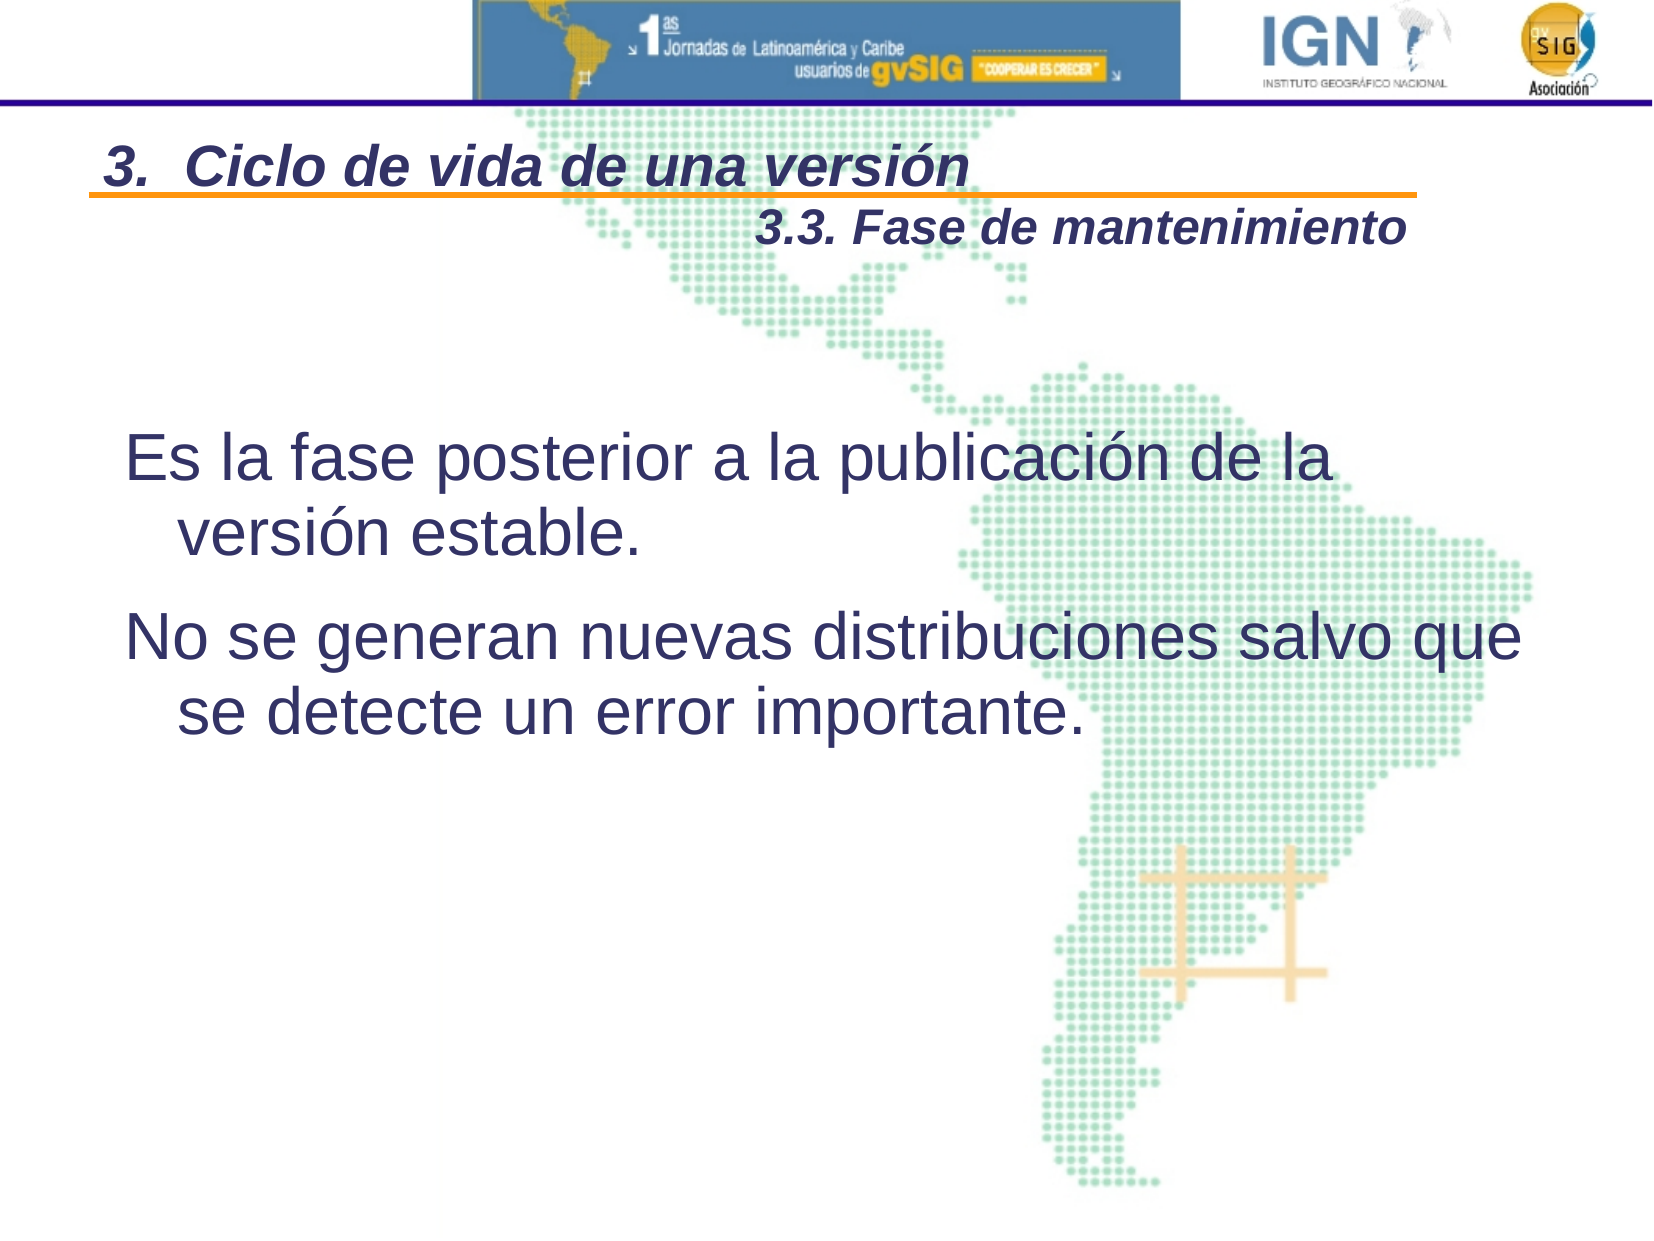

3. Ciclo de vida de una versión
3.3. Fase de mantenimiento
# Es la fase posterior a la publicación de la versión estable.
No se generan nuevas distribuciones salvo que se detecte un error importante.